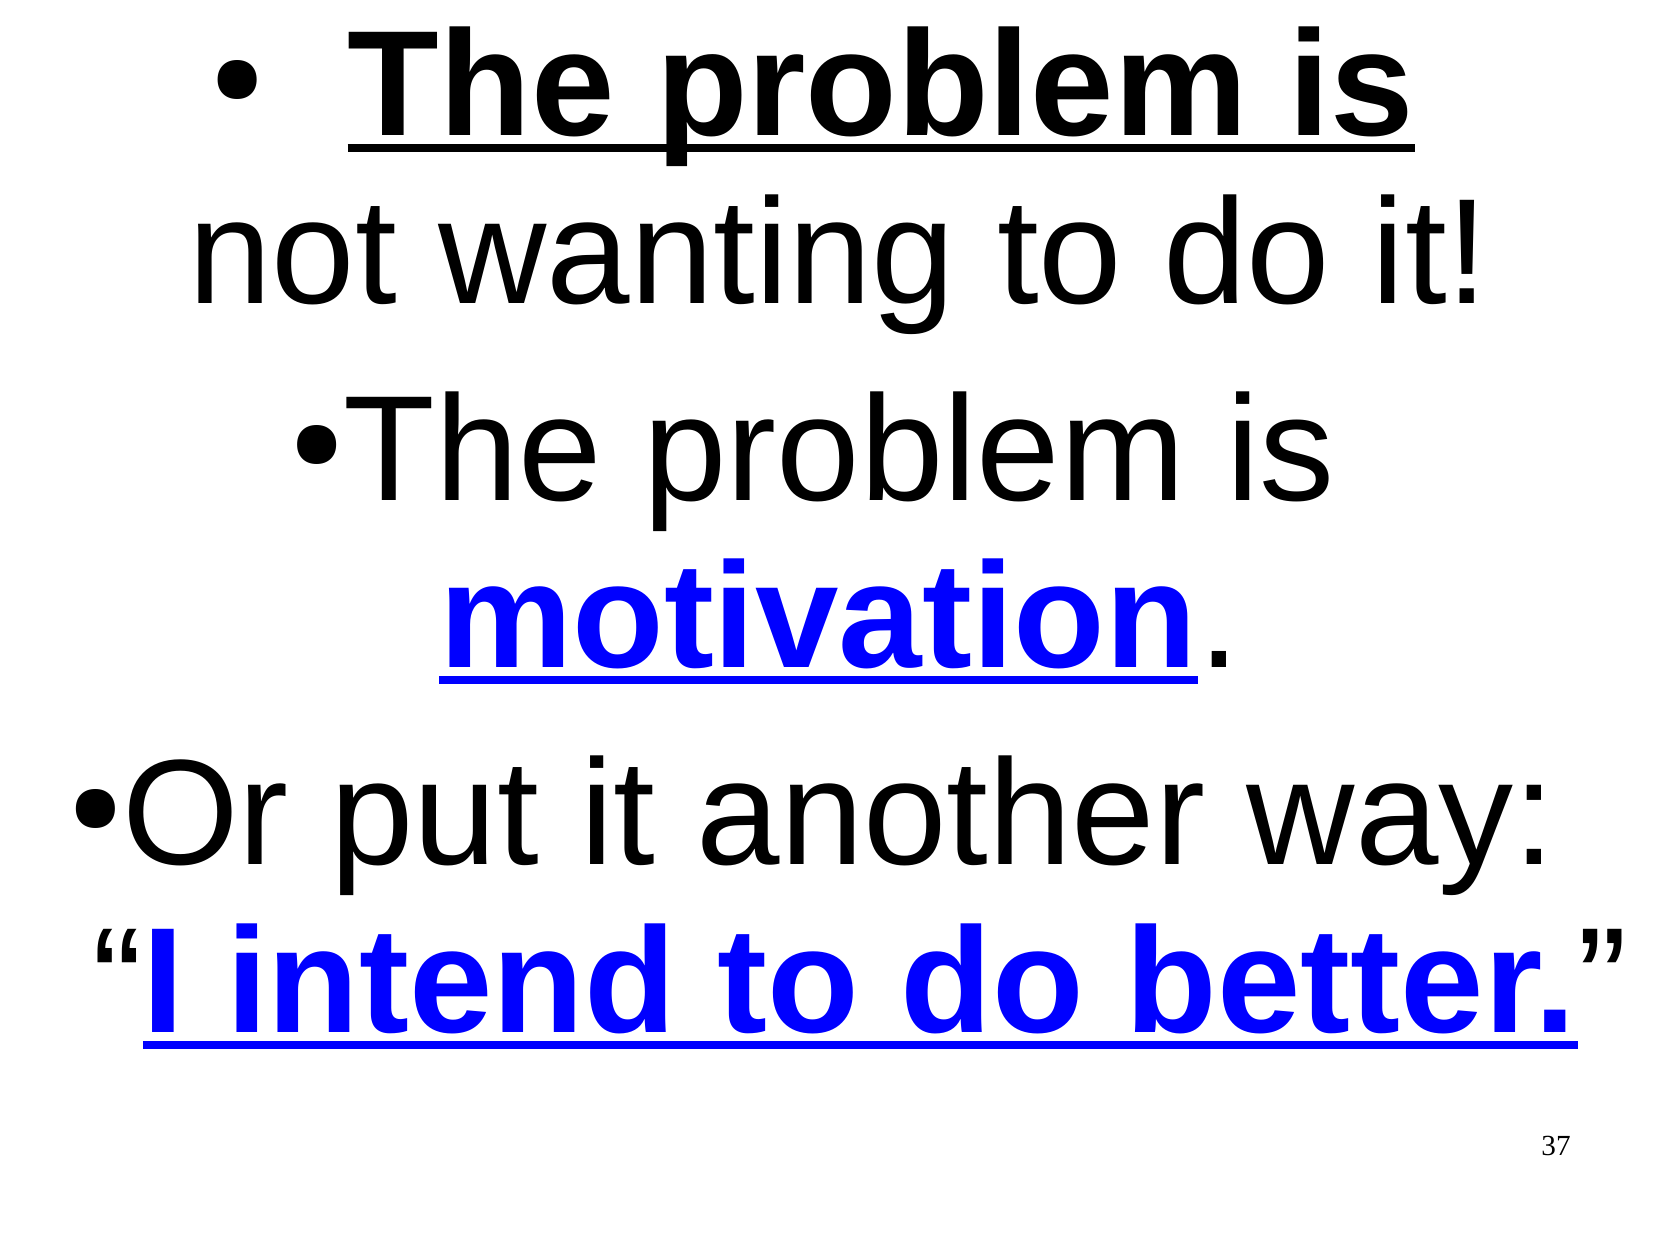

# The problem is not wanting to do it!
The problem is
motivation.
Or put it another way:
“I intend to do better.”
37